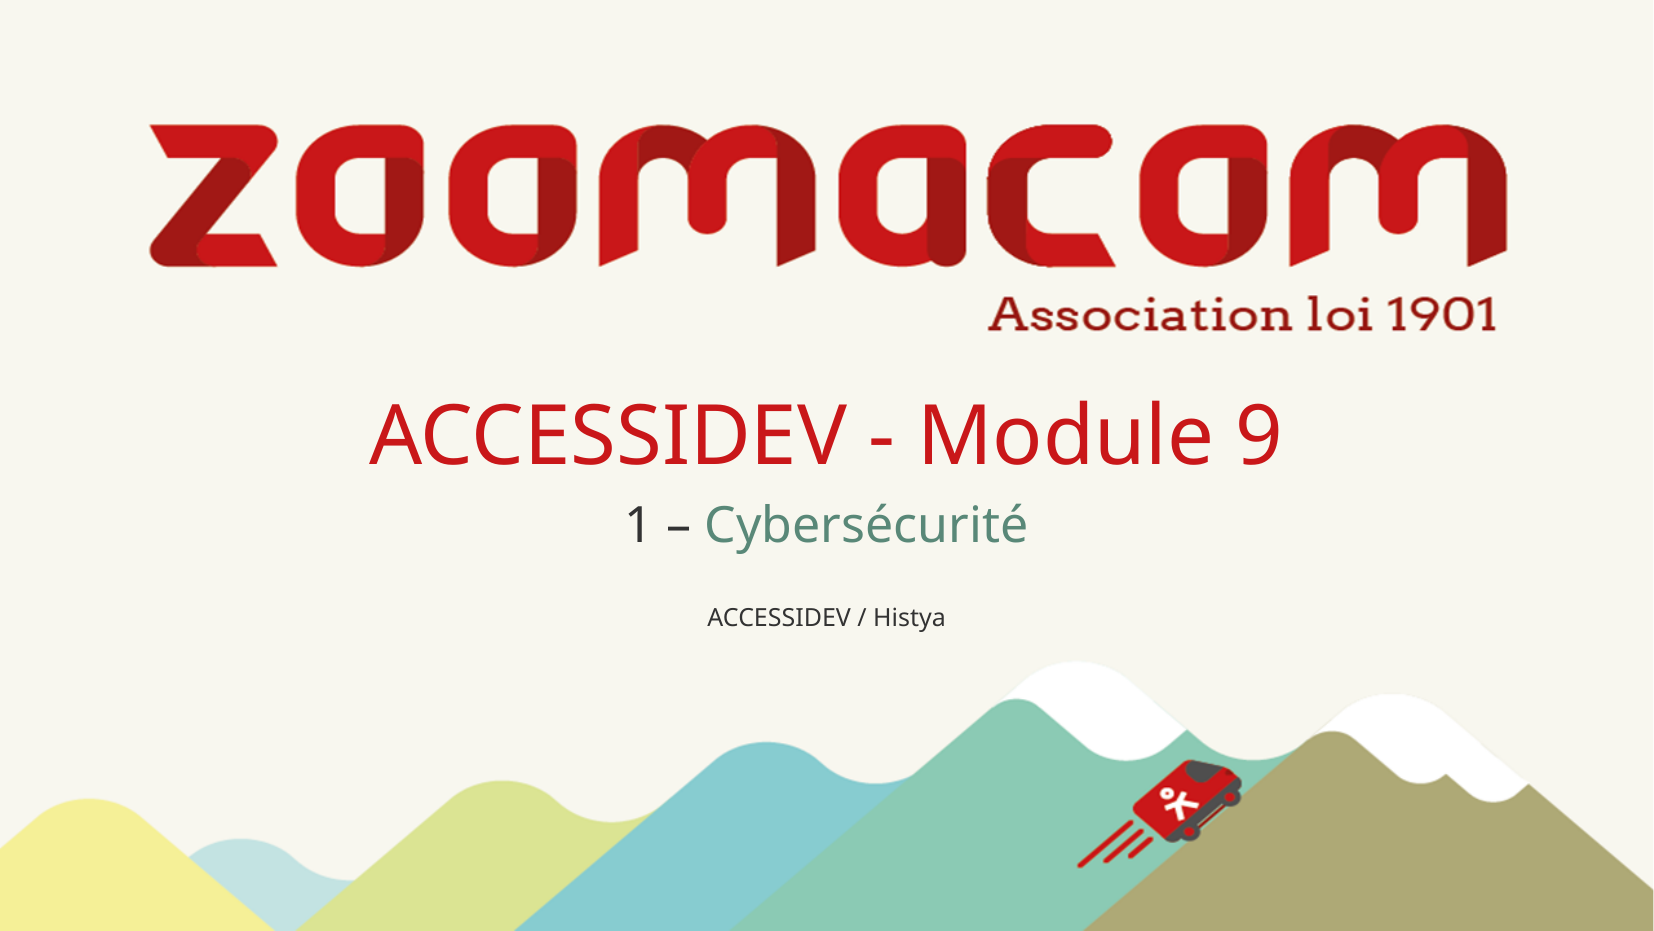

ACCESSIDEV - Module 9
1 – Cybersécurité
ACCESSIDEV / Histya